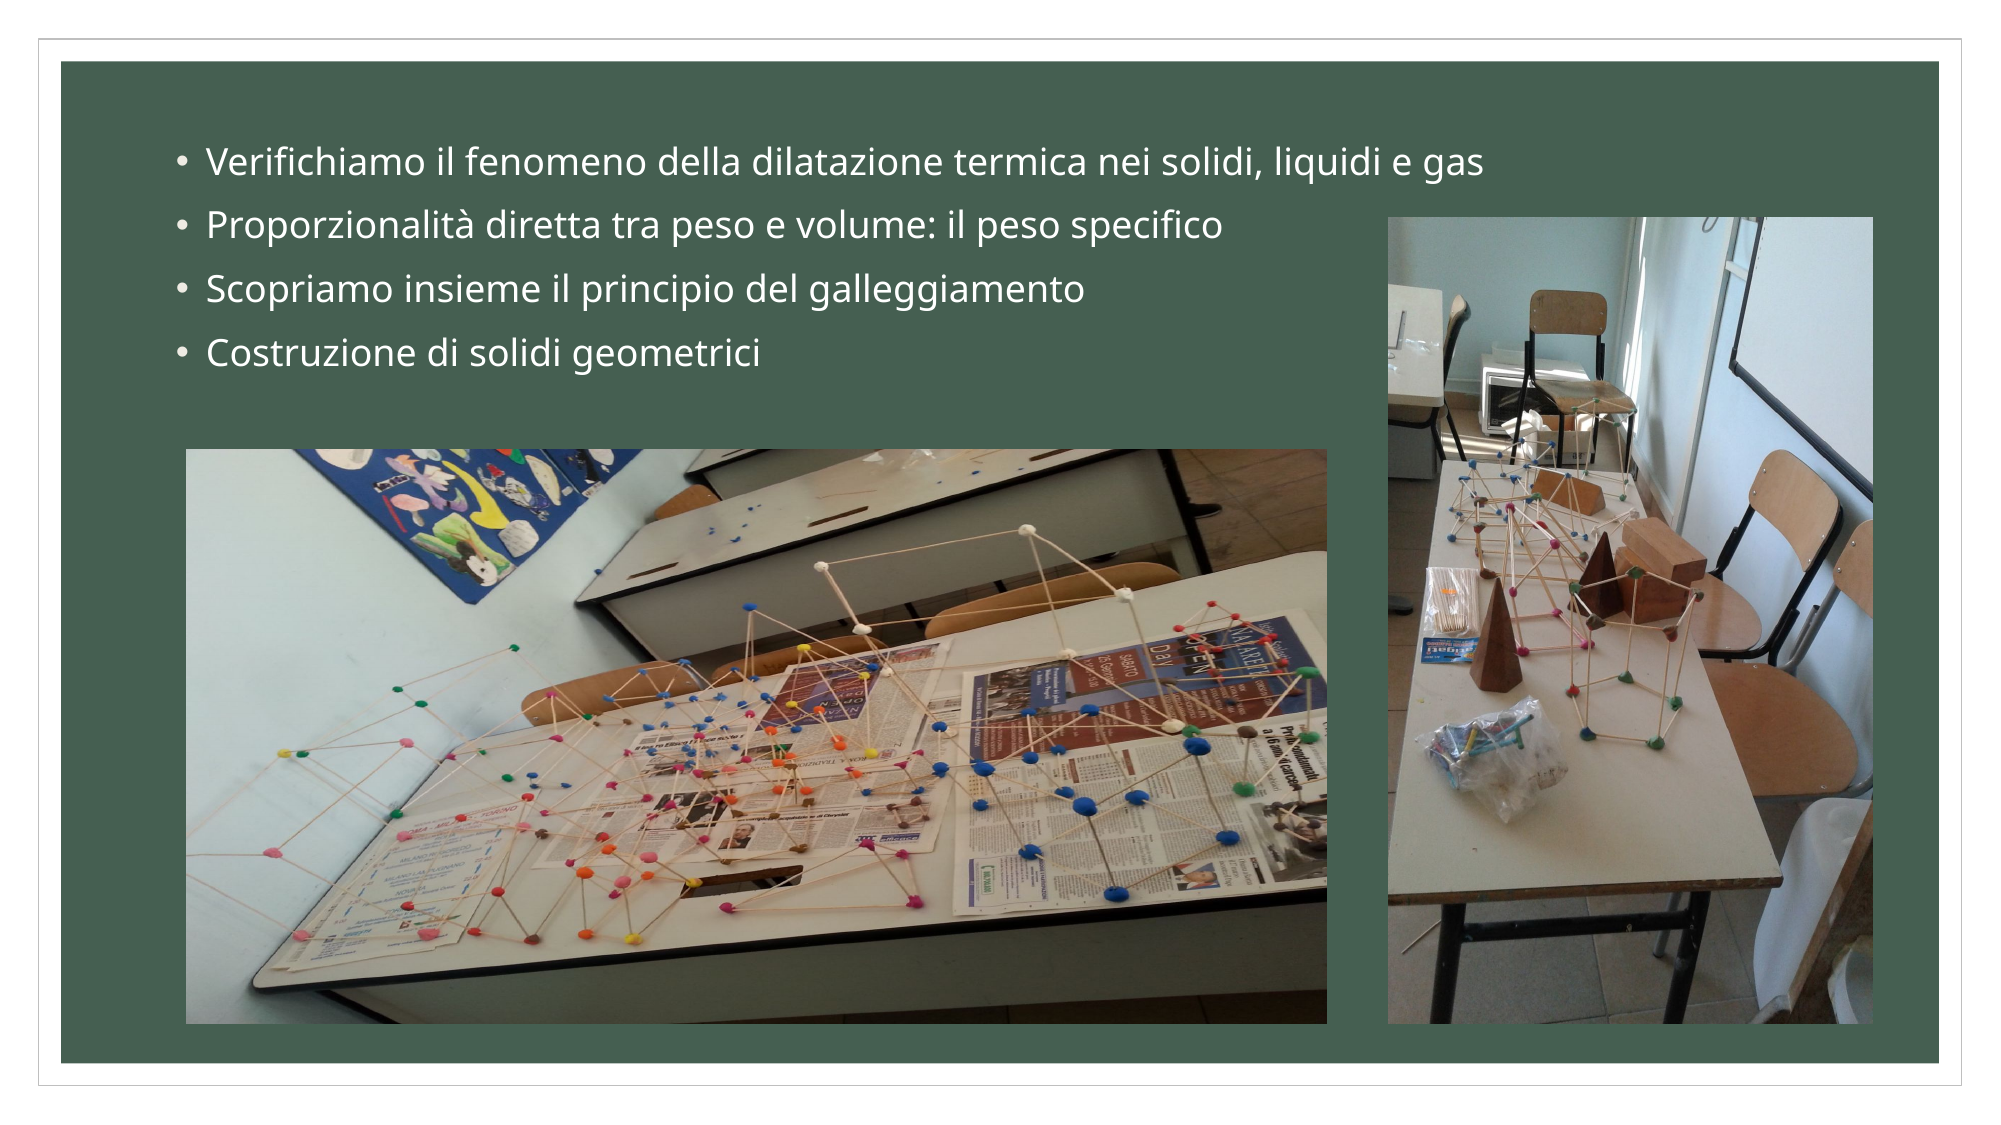

# Verifichiamo il fenomeno della dilatazione termica nei solidi, liquidi e gas
Proporzionalità diretta tra peso e volume: il peso specifico
Scopriamo insieme il principio del galleggiamento
Costruzione di solidi geometrici